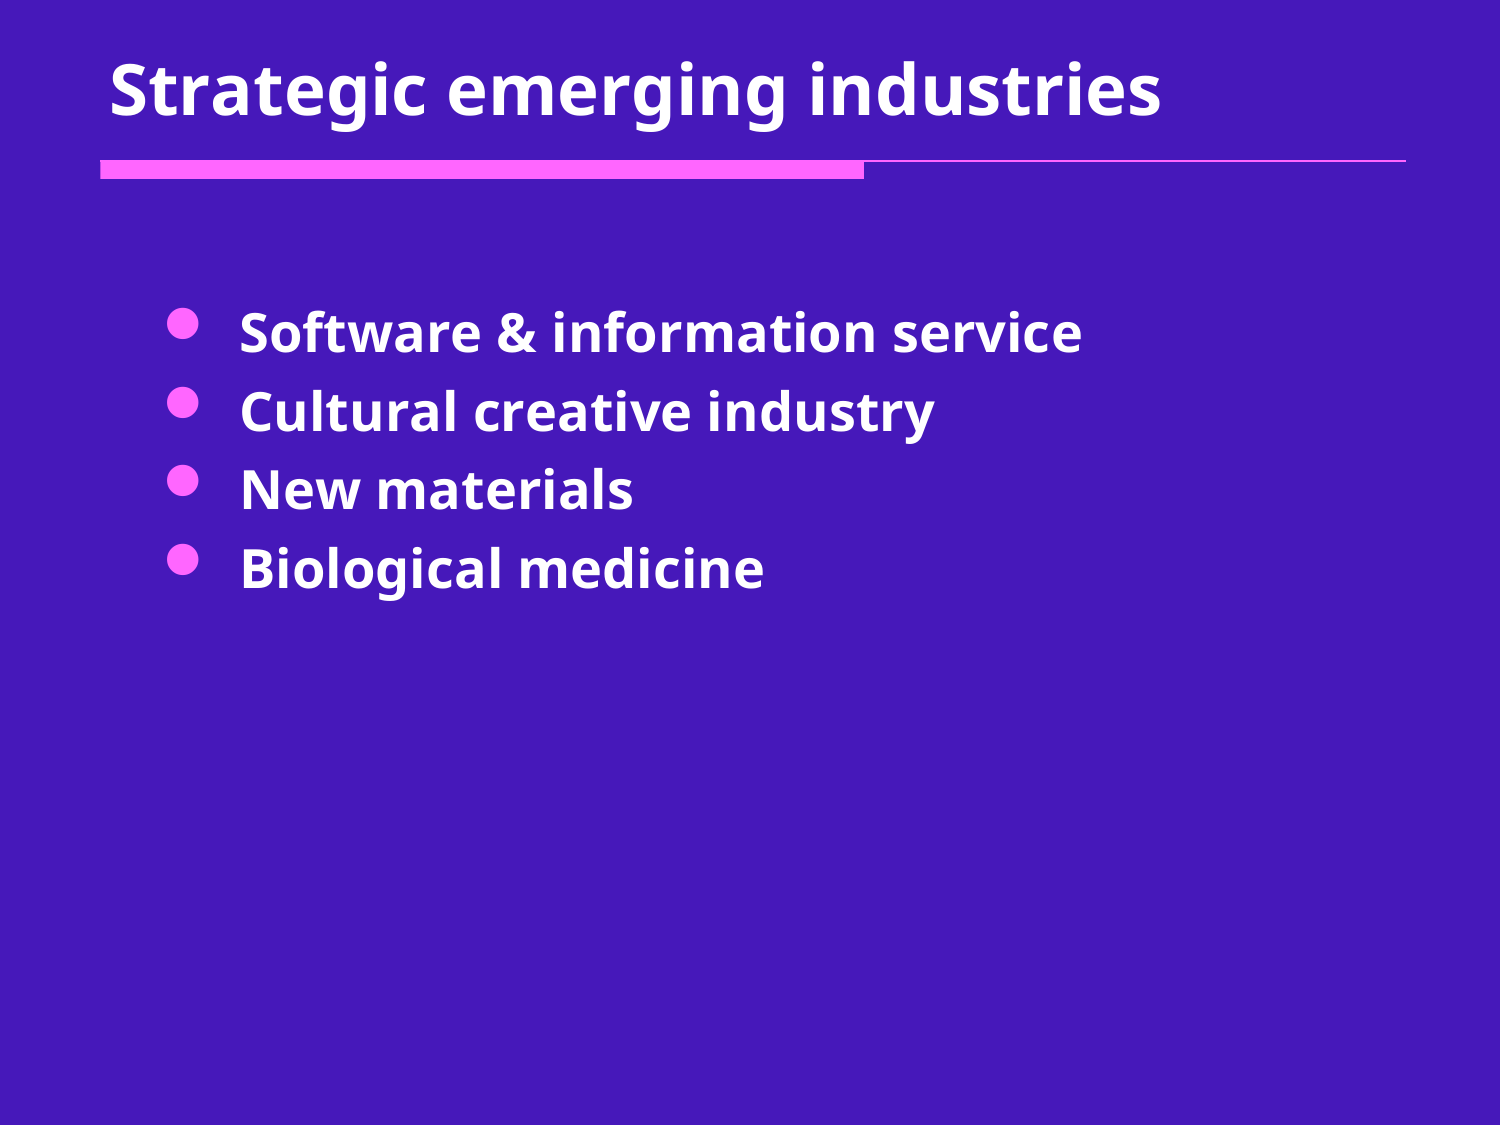

# Strategic emerging industries
Software & information service
Cultural creative industry
New materials
Biological medicine